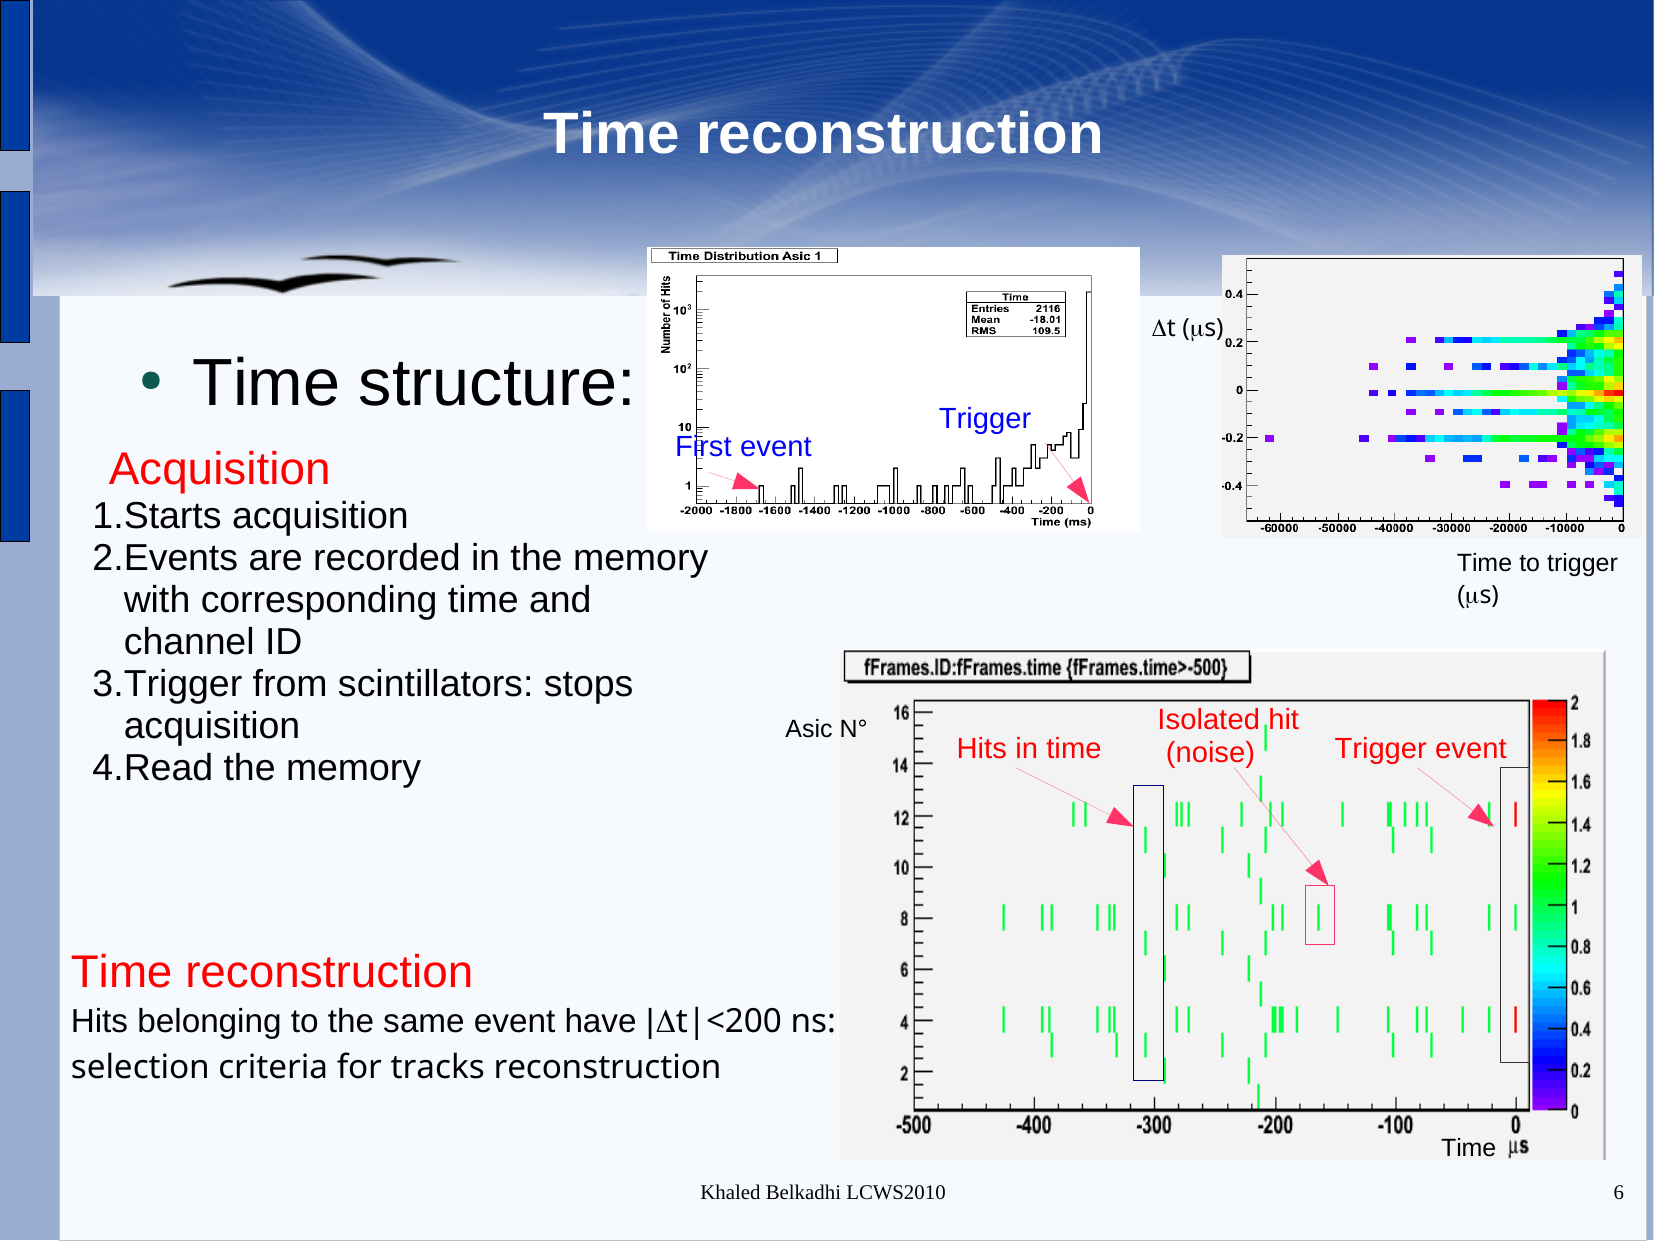

# Time reconstruction
Dt (ms)
Time to trigger (ms)
Time structure:
Trigger
First event
Acquisition
Starts acquisition
Events are recorded in the memory
with corresponding time and
channel ID
Trigger from scintillators: stops
acquisition
Read the memory
Isolated hit
 (noise)
Asic N°
Hits in time
Trigger event
Time reconstruction
Hits belonging to the same event have |Dt|<200 ns: selection criteria for tracks reconstruction
Time
Khaled Belkadhi LCWS2010